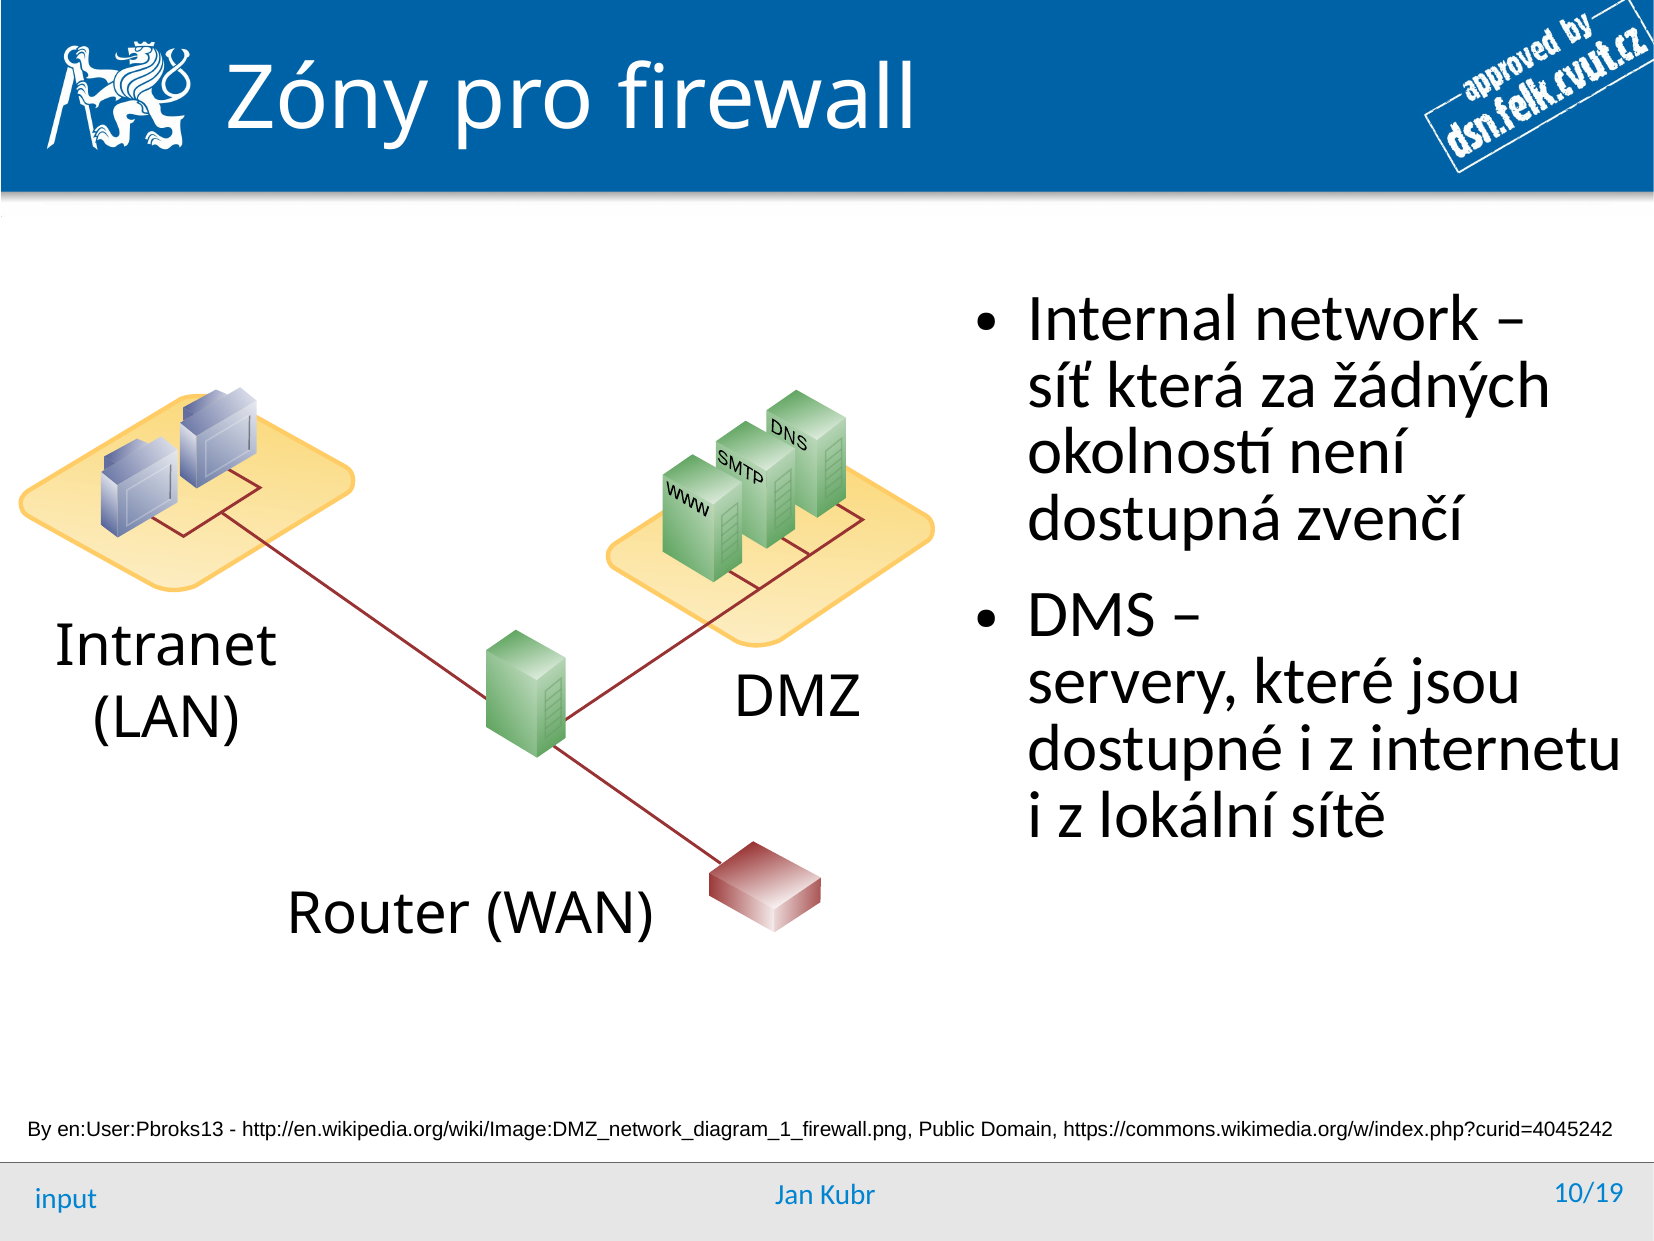

# Zóny pro firewall
Internal network –
síť která za žádných okolností není dostupná zvenčí
DMS –
servery, které jsou dostupné i z internetu
i z lokální sítě
By en:User:Pbroks13 - http://en.wikipedia.org/wiki/Image:DMZ_network_diagram_1_firewall.png, Public Domain, https://commons.wikimedia.org/w/index.php?curid=4045242
10
Jan Kubr
02/2006